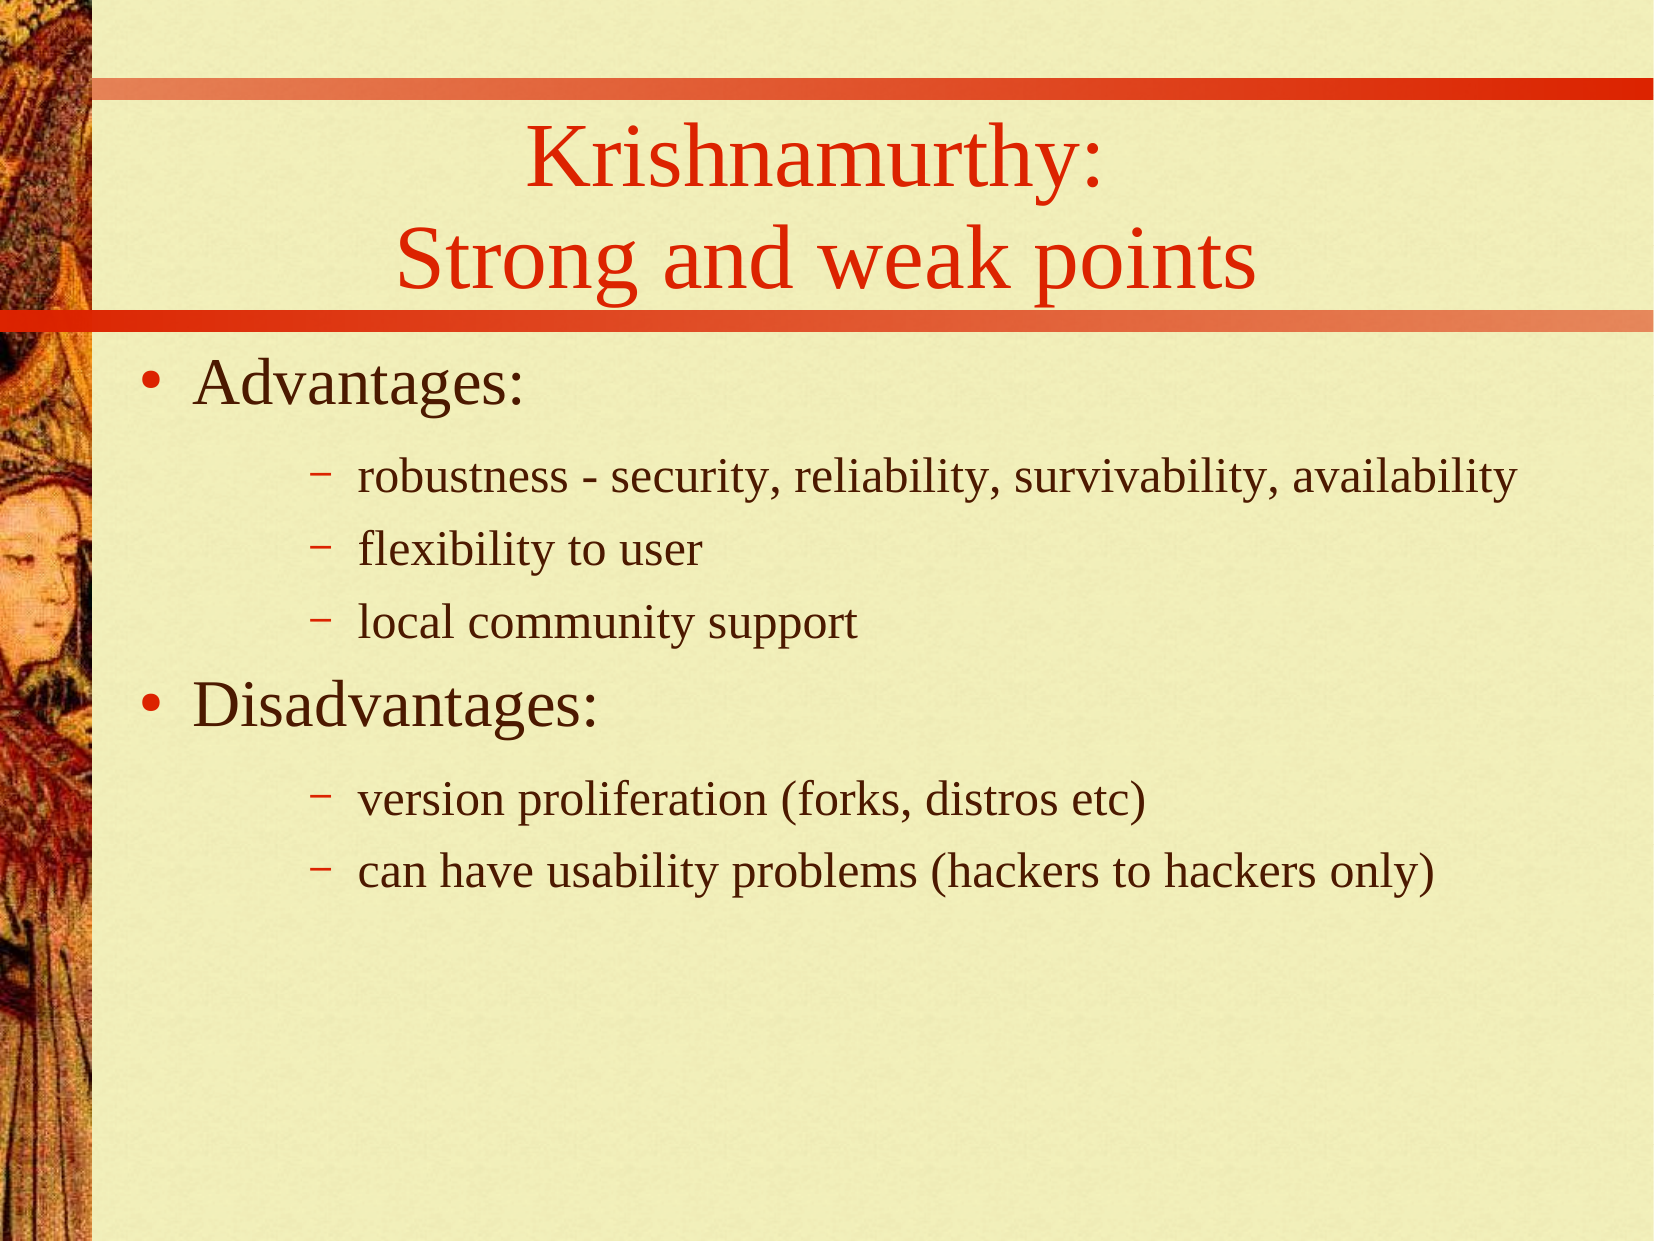

# Krishnamurthy: Strong and weak points
Advantages:
robustness - security, reliability, survivability, availability
flexibility to user
local community support
Disadvantages:
version proliferation (forks, distros etc)
can have usability problems (hackers to hackers only)